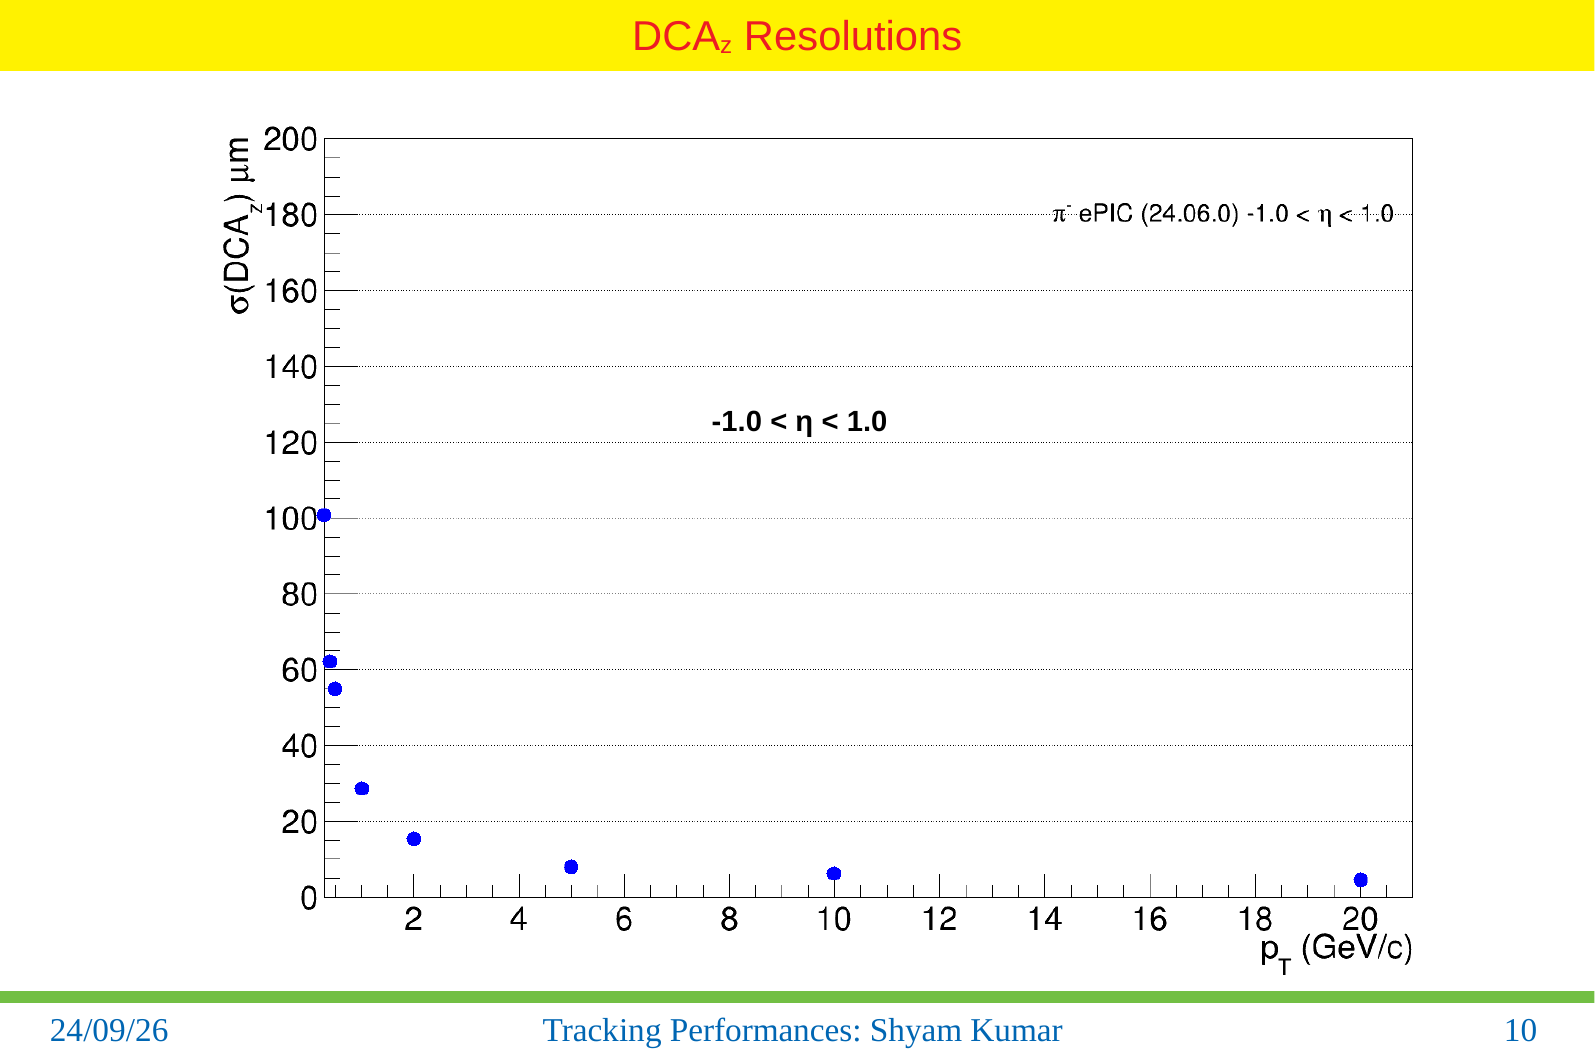

# DCAz Resolutions
-1.0 < η < 1.0
Tracking Performances: Shyam Kumar
10